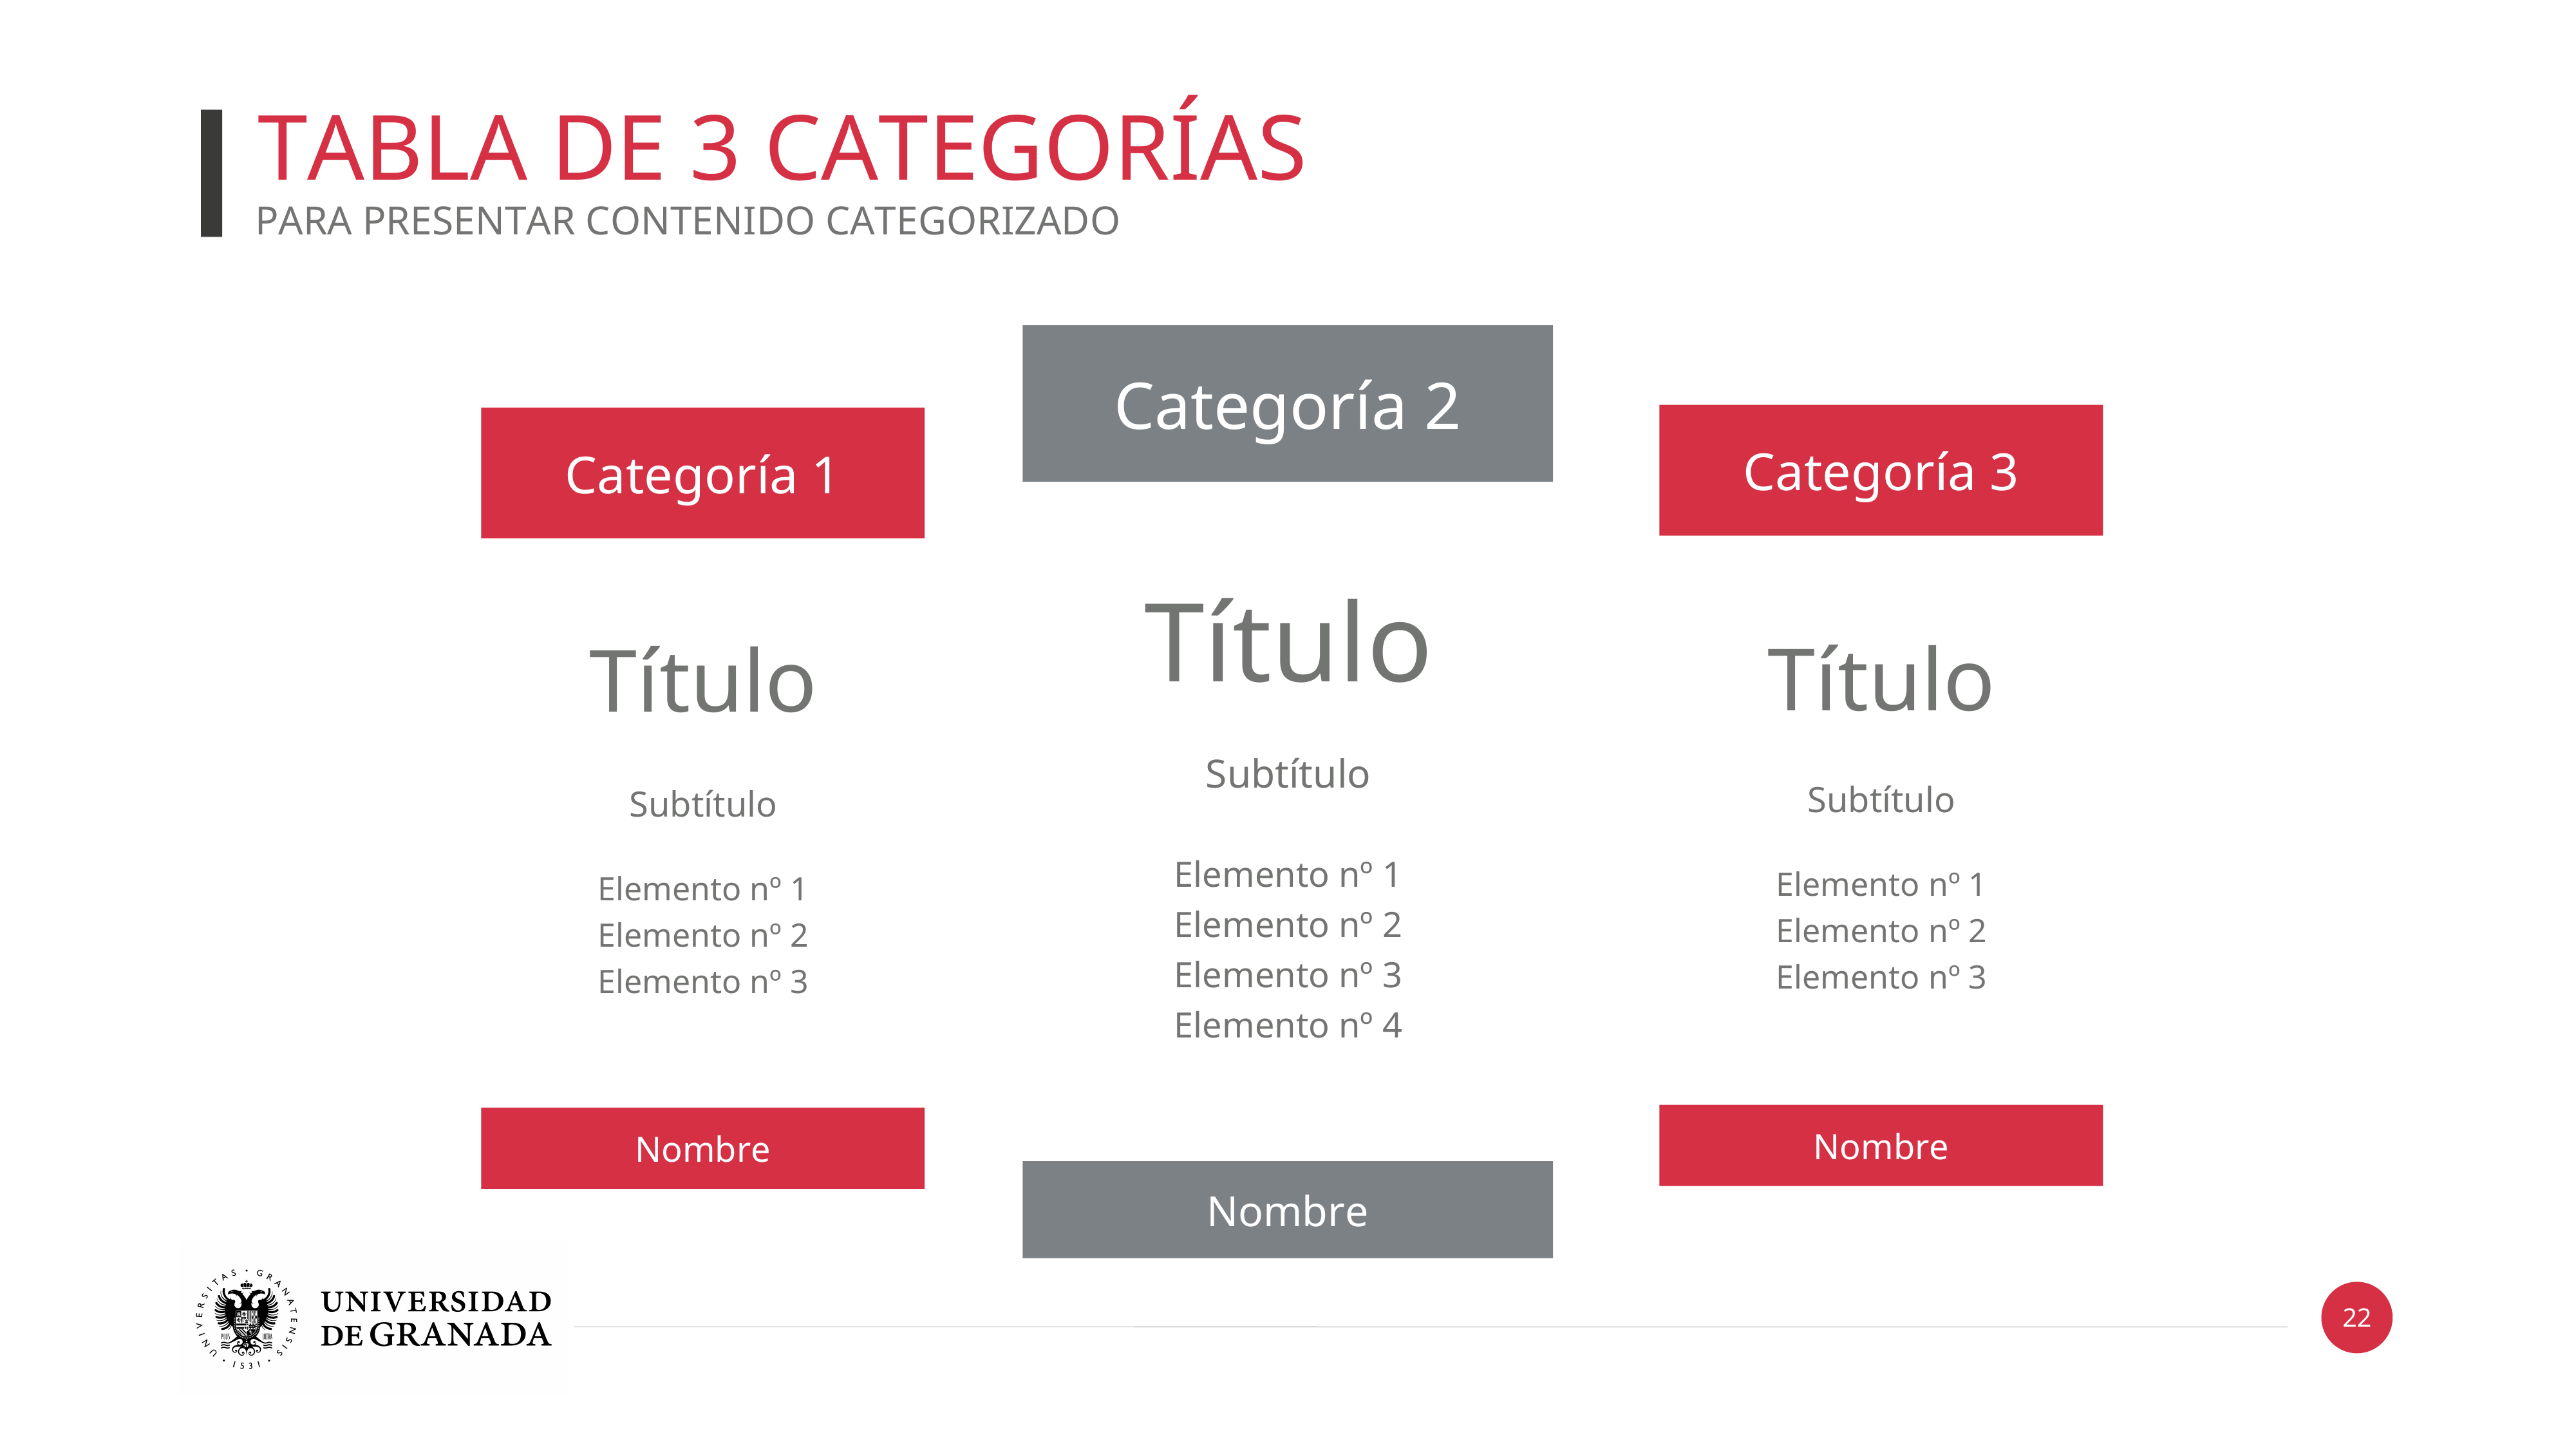

TABLA DE 3 CATEGORÍAS
PARA PRESENTAR CONTENIDO CATEGORIZADO
Categoría 2
Título
Subtítulo
Elemento nº 1
Elemento nº 2
Elemento nº 3
Elemento nº 4
Nombre
Categoría 3
Título
Subtítulo
Elemento nº 1
Elemento nº 2
Elemento nº 3
Nombre
Categoría 1
Título
Subtítulo
Elemento nº 1
Elemento nº 2
Elemento nº 3
Nombre